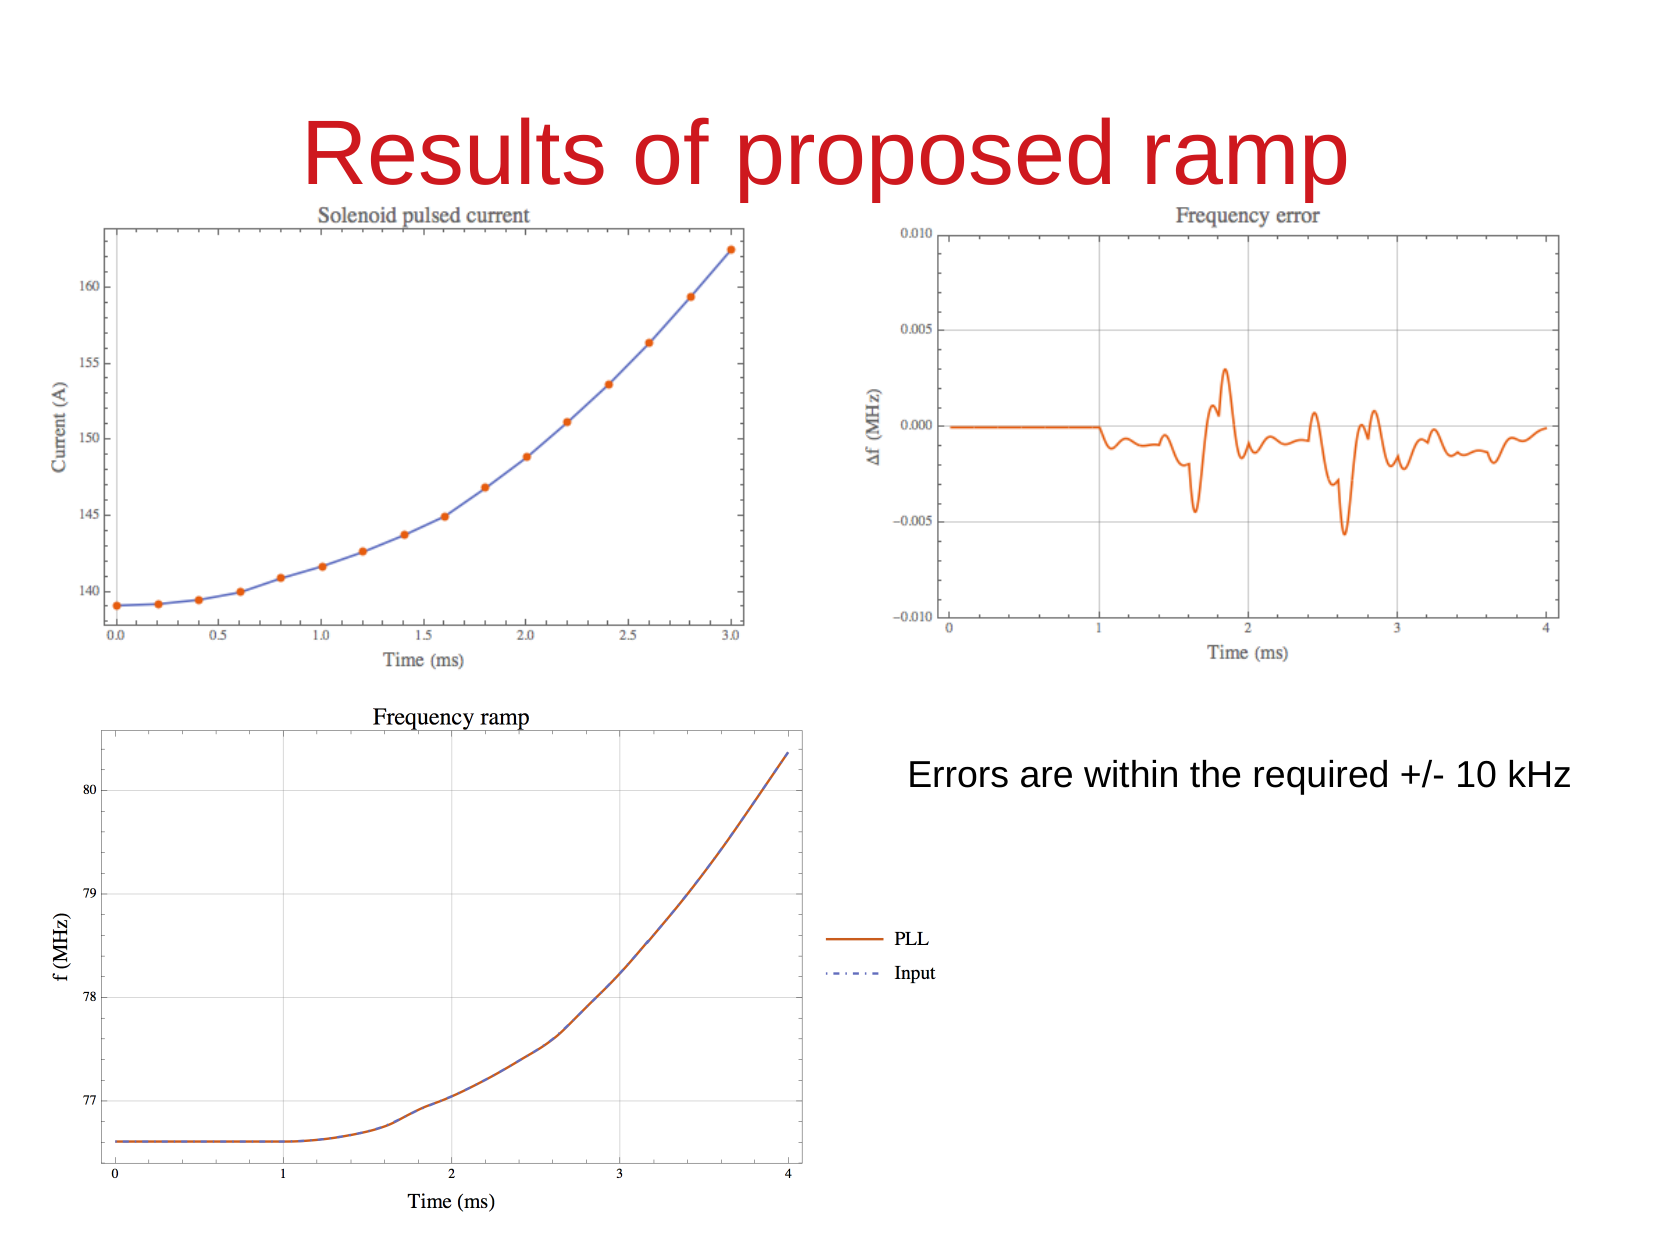

# Results of proposed ramp
Errors are within the required +/- 10 kHz